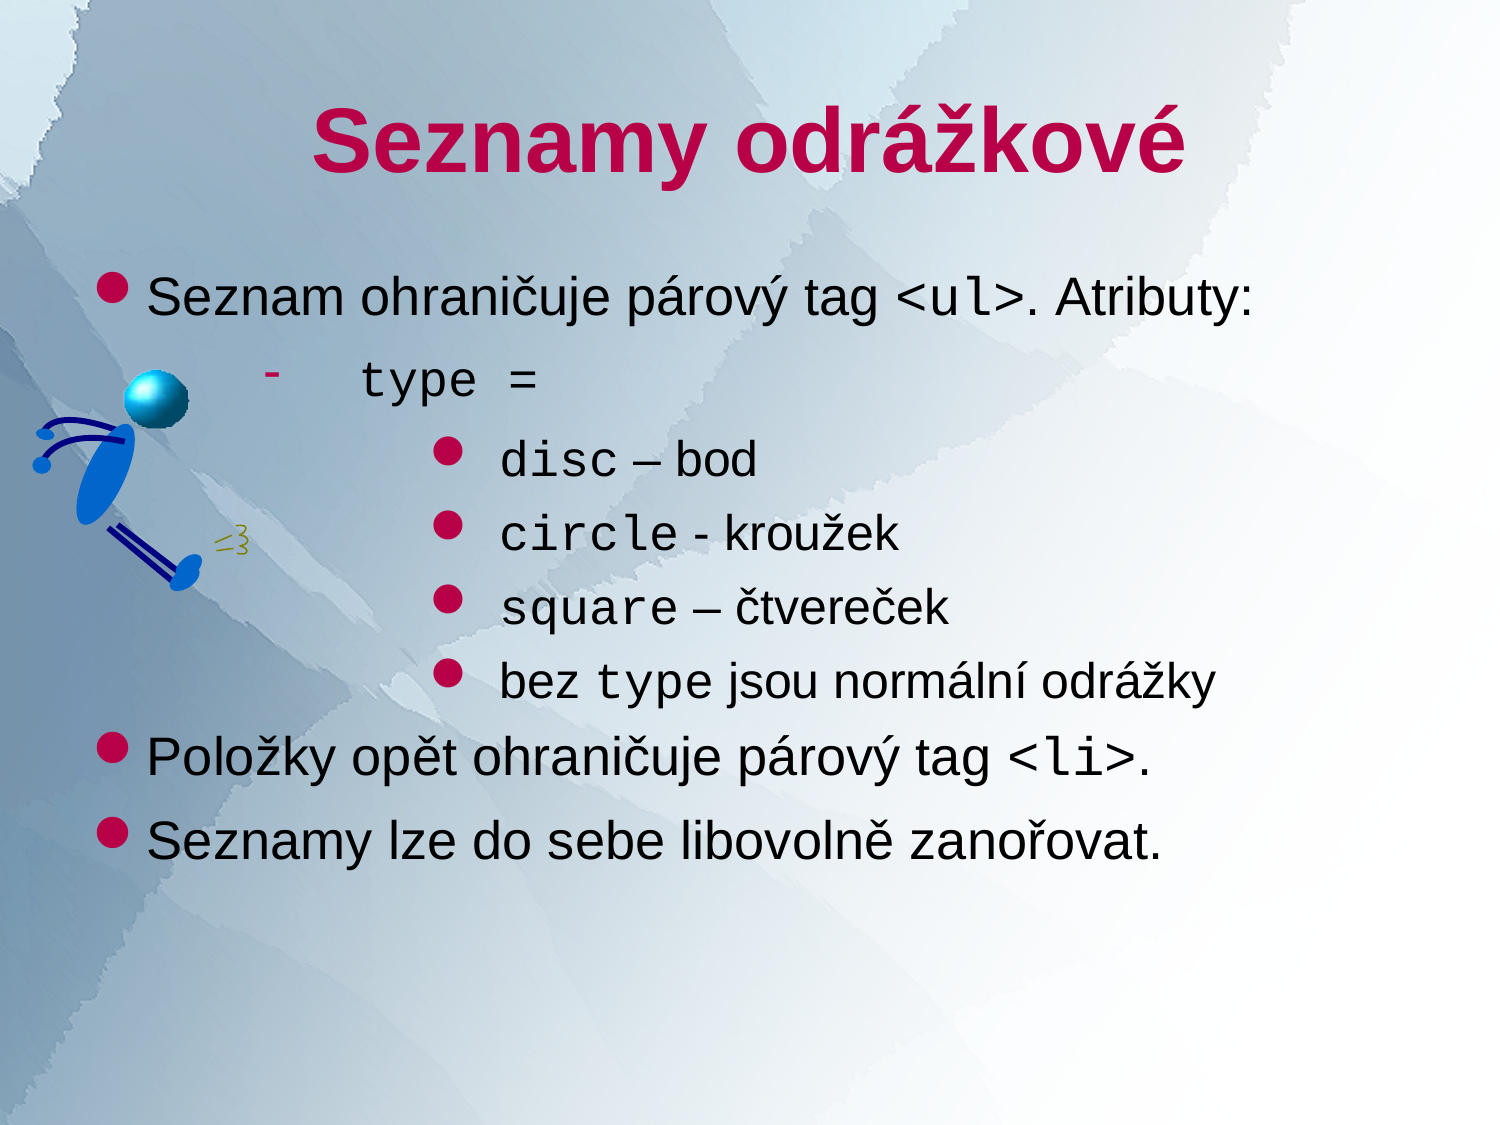

Seznamy odrážkové
Seznam ohraničuje párový tag <ul>. Atributy:
type =
disc – bod
circle - kroužek
square – čtvereček
bez type jsou normální odrážky
Položky opět ohraničuje párový tag <li>.
Seznamy lze do sebe libovolně zanořovat.